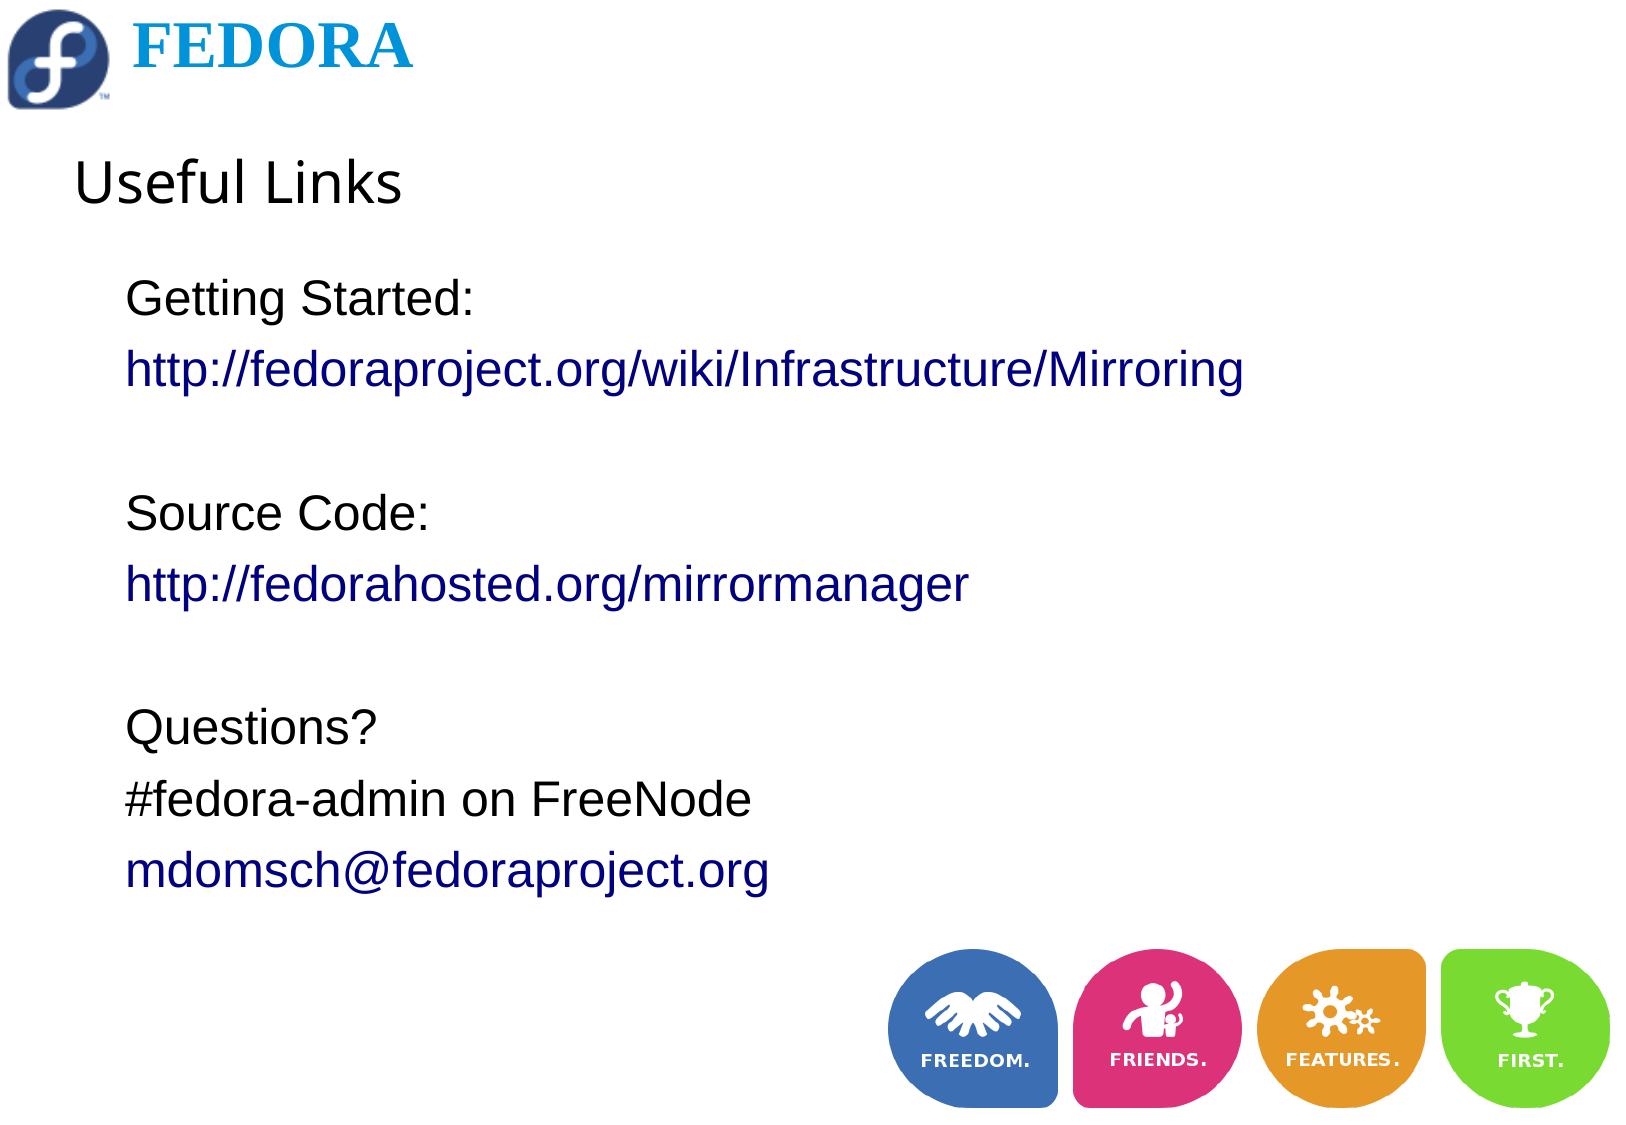

# Useful Links
Getting Started:
http://fedoraproject.org/wiki/Infrastructure/Mirroring
Source Code:
http://fedorahosted.org/mirrormanager
Questions?
#fedora-admin on FreeNode
mdomsch@fedoraproject.org